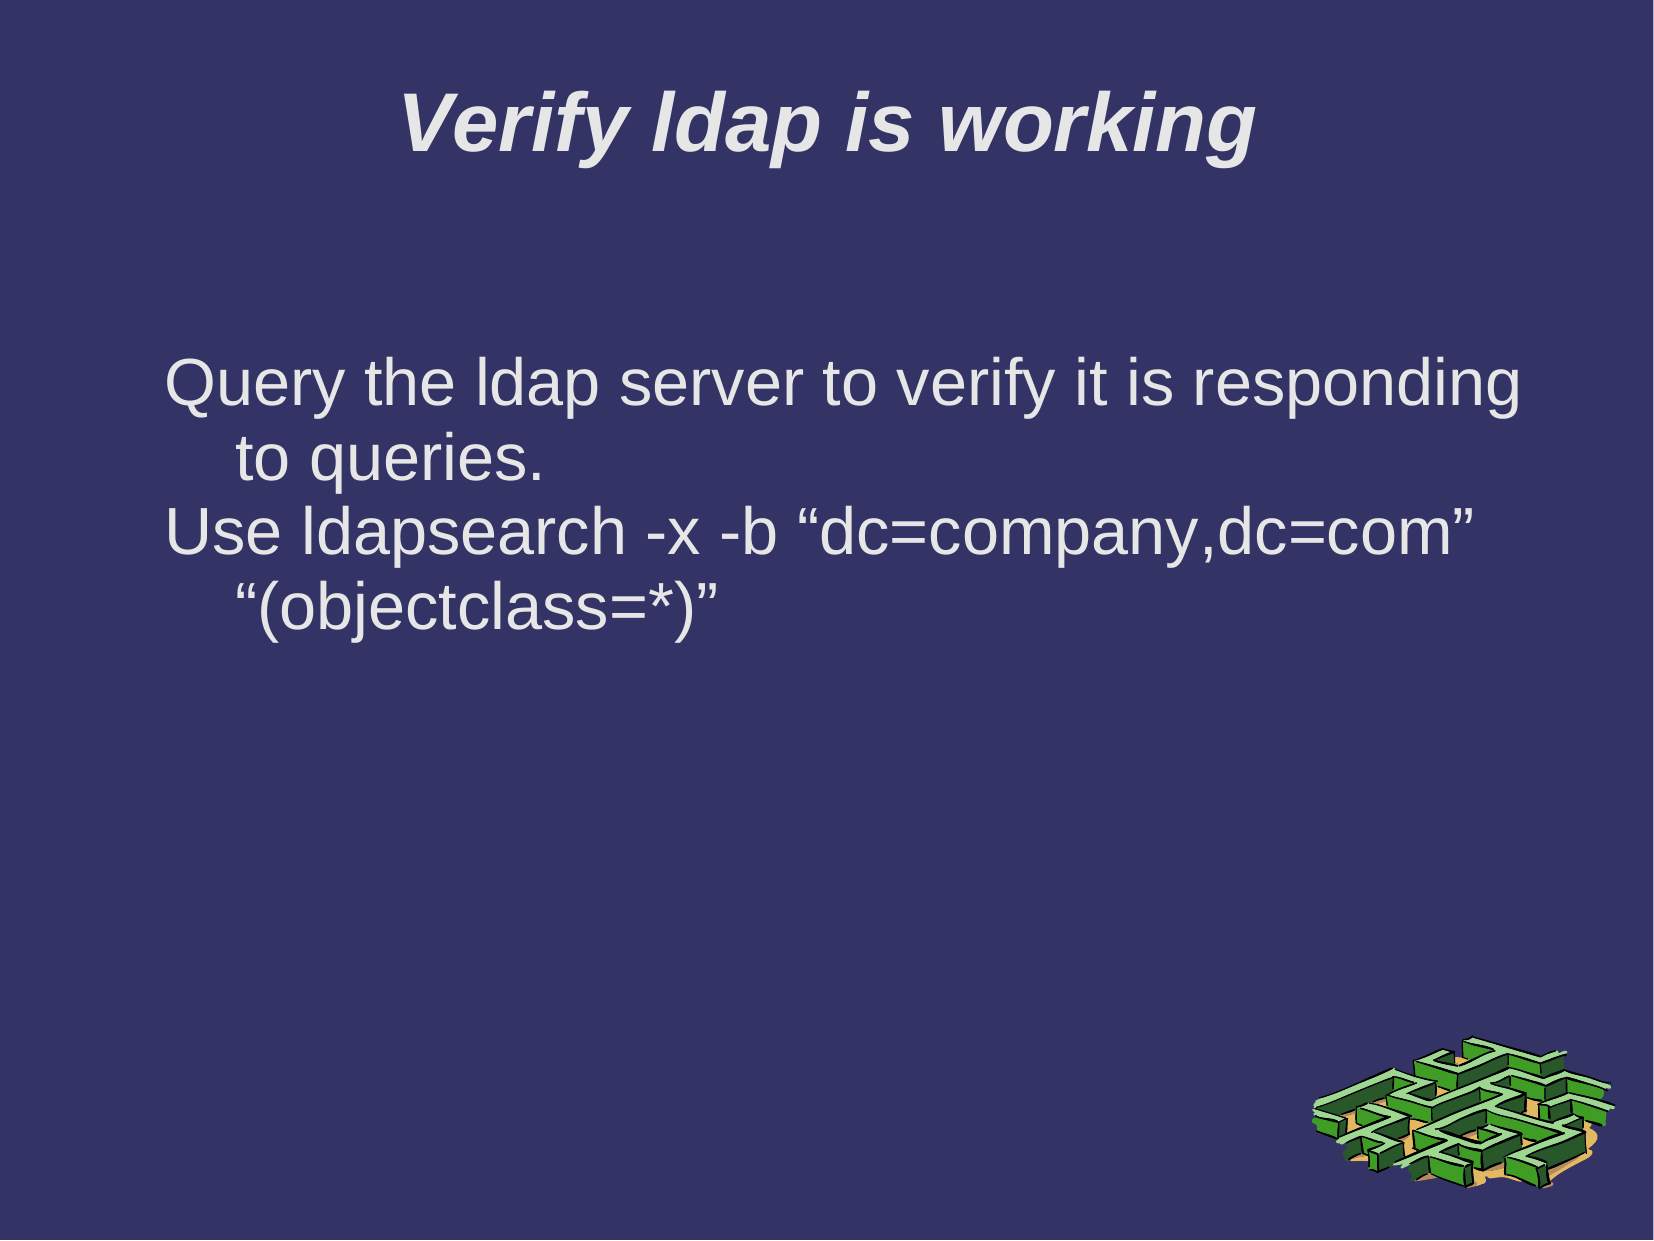

# Verify ldap is working
Query the ldap server to verify it is responding to queries.
Use ldapsearch -x -b “dc=company,dc=com” “(objectclass=*)”